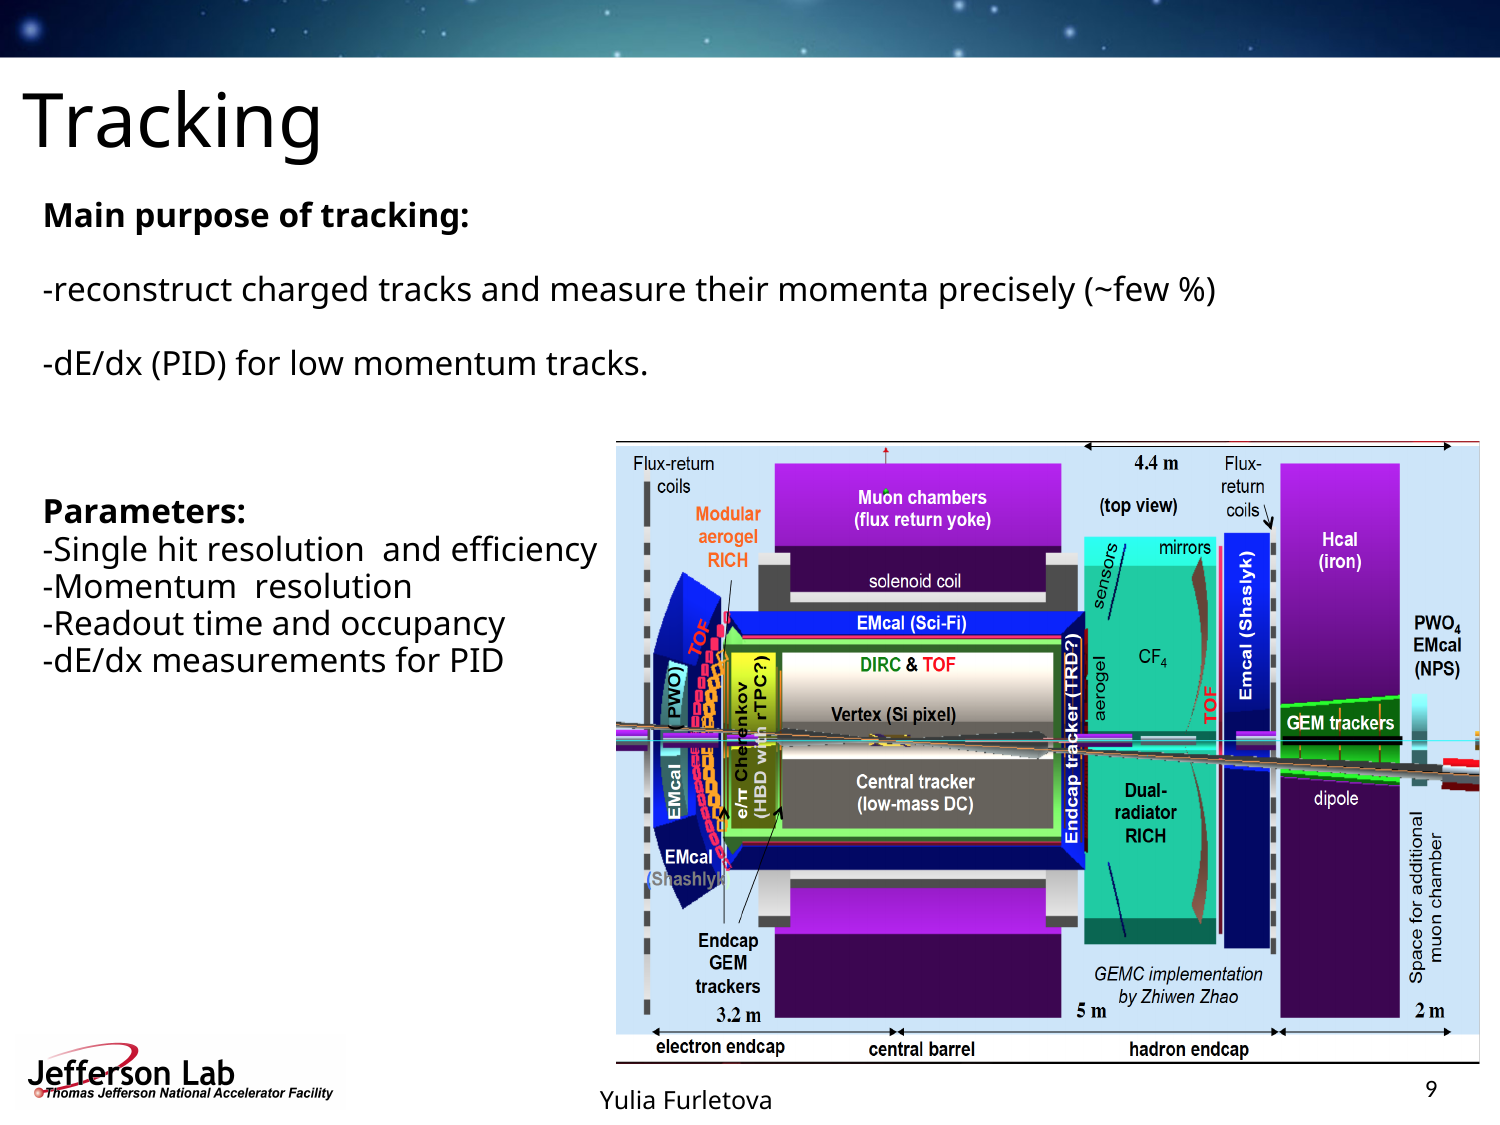

Tracking
Main purpose of tracking:
-reconstruct charged tracks and measure their momenta precisely (~few %)
-dE/dx (PID) for low momentum tracks.
Parameters:
-Single hit resolution and efficiency
-Momentum resolution
-Readout time and occupancy
-dE/dx measurements for PID
9
Yulia Furletova